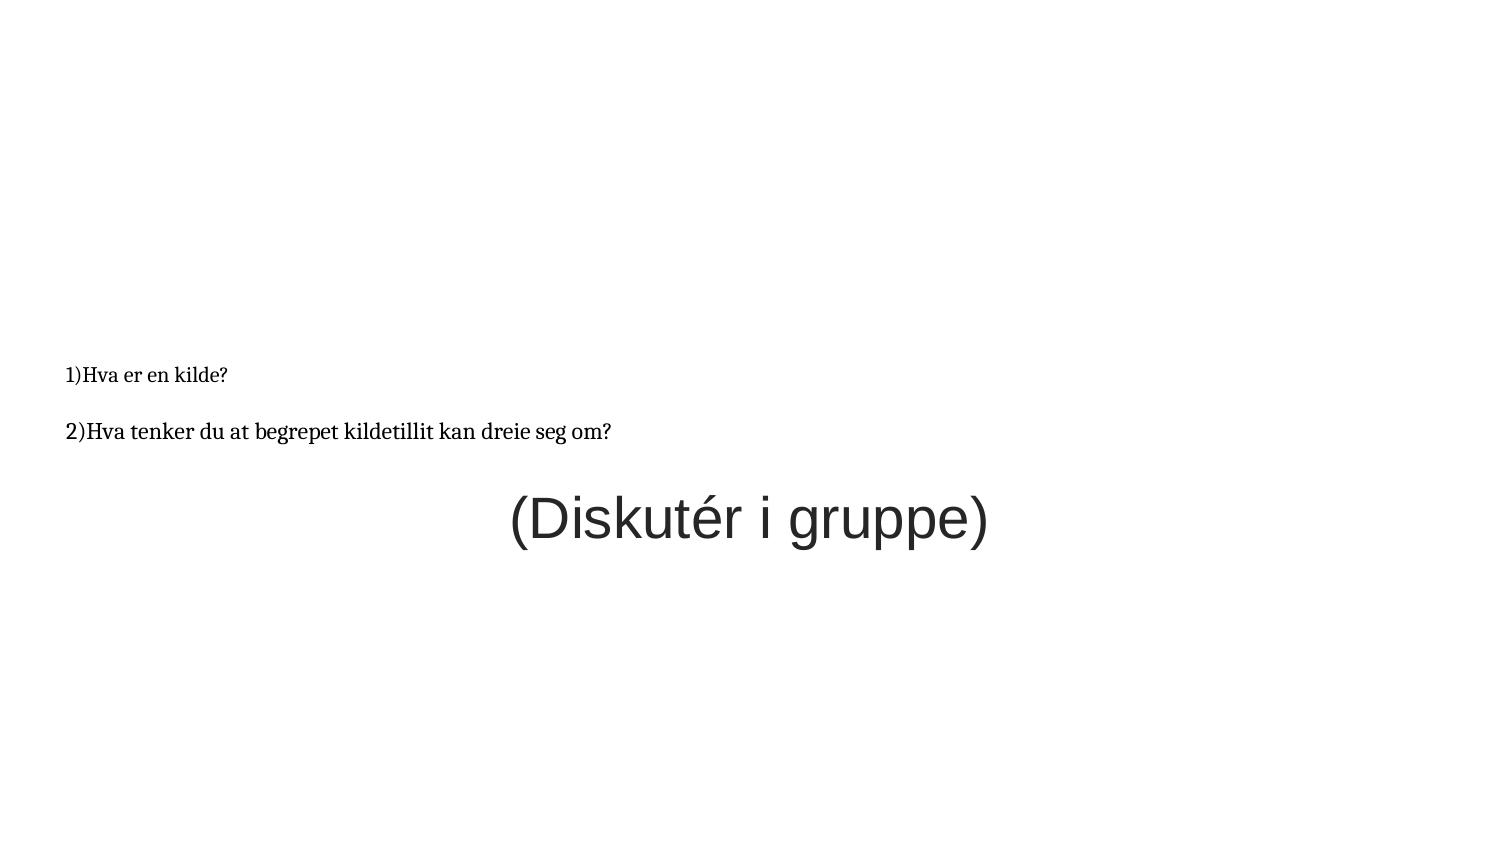

# 1)Hva er en kilde?
2)Hva tenker du at begrepet kildetillit kan dreie seg om?
(Diskutér i gruppe)